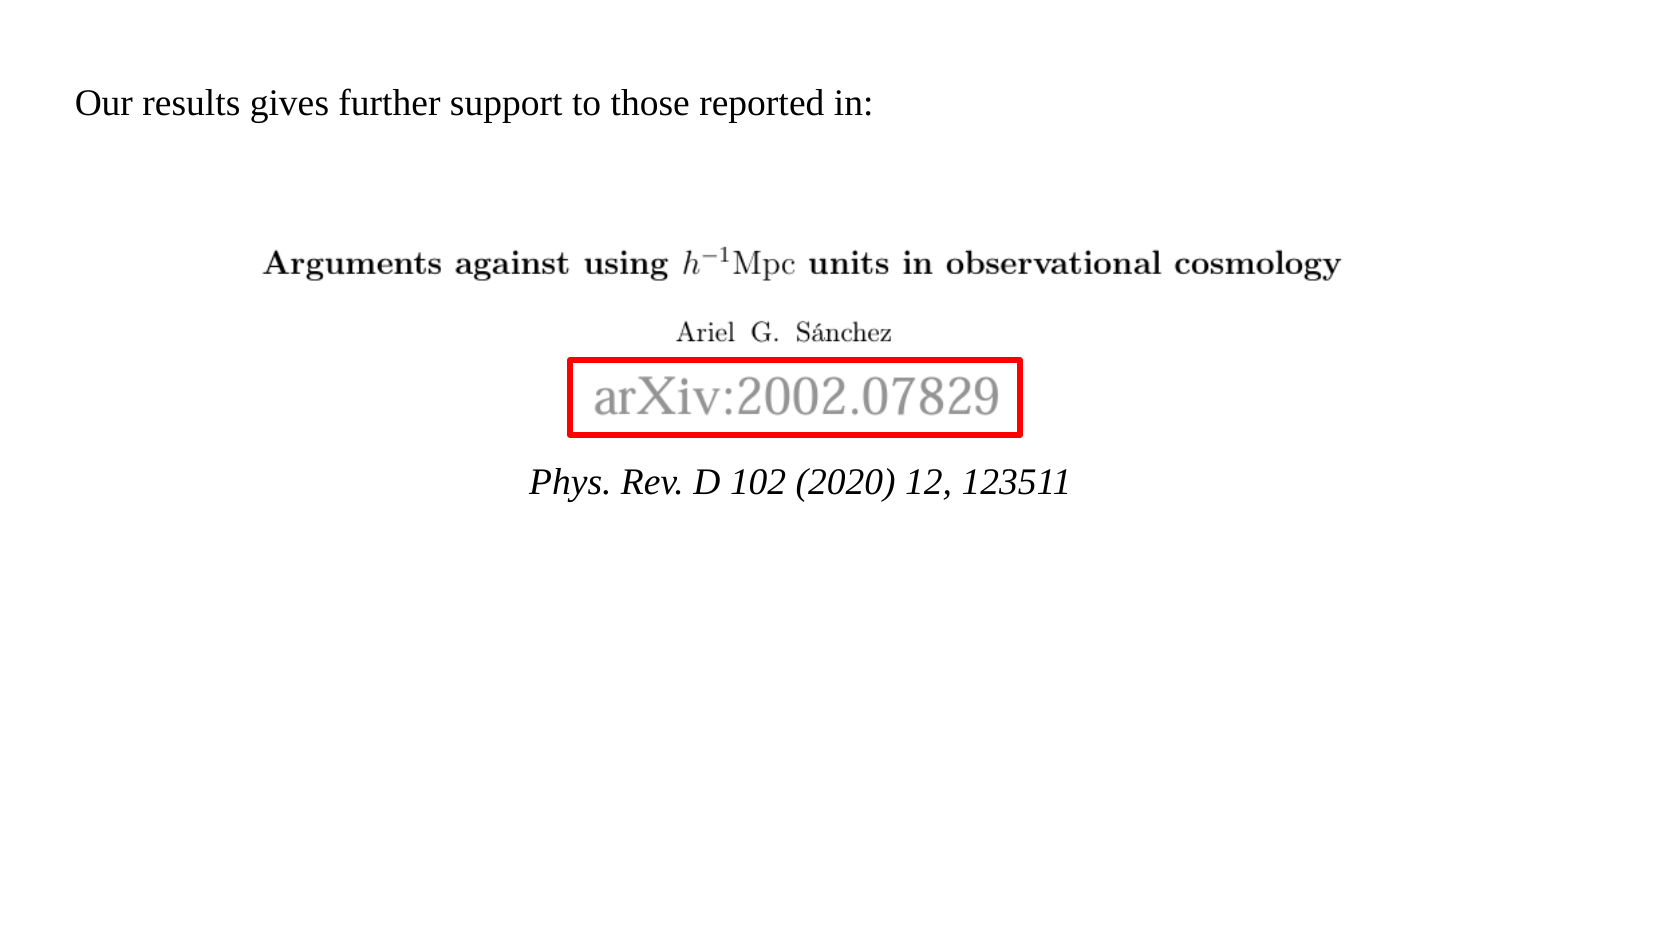

Our results gives further support to those reported in:
 Phys. Rev. D 102 (2020) 12, 123511